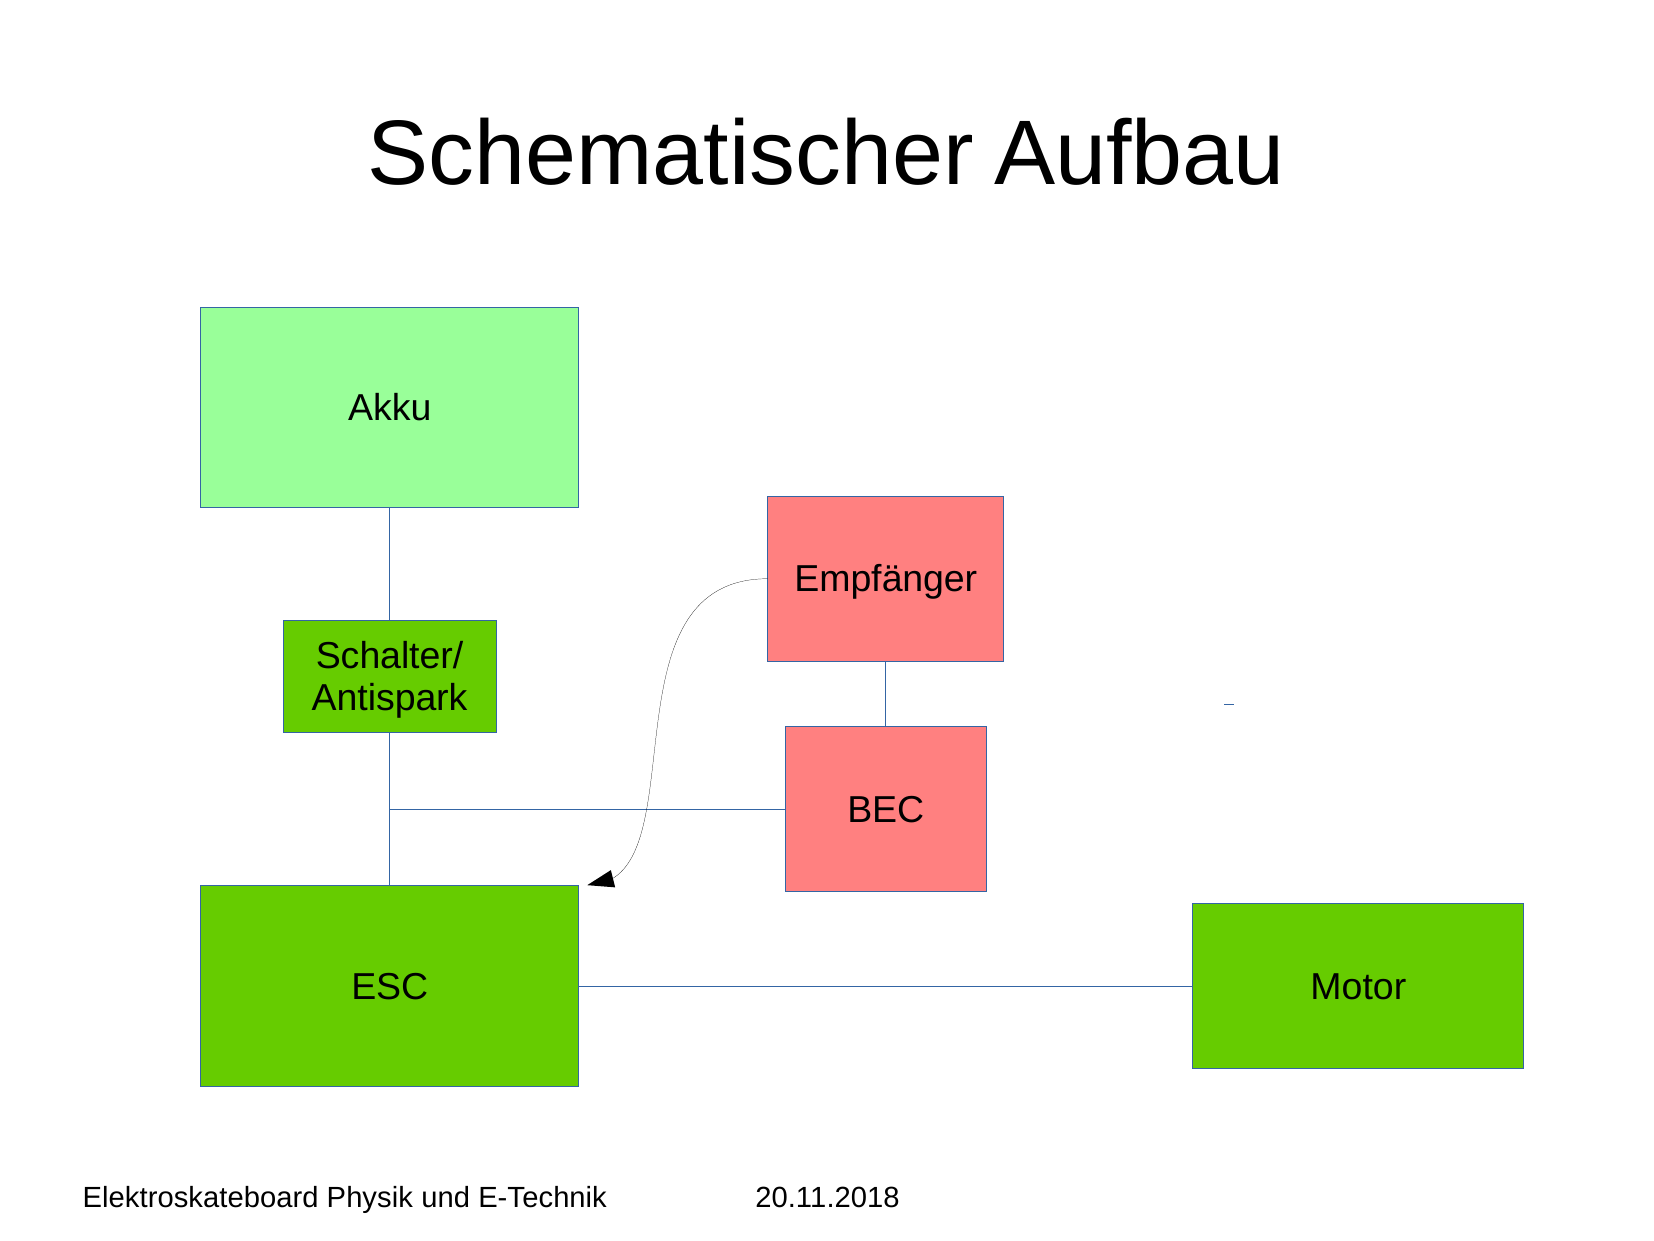

# Schematischer Aufbau
Akku
Empfänger
Schalter/
Antispark
BEC
ESC
Motor